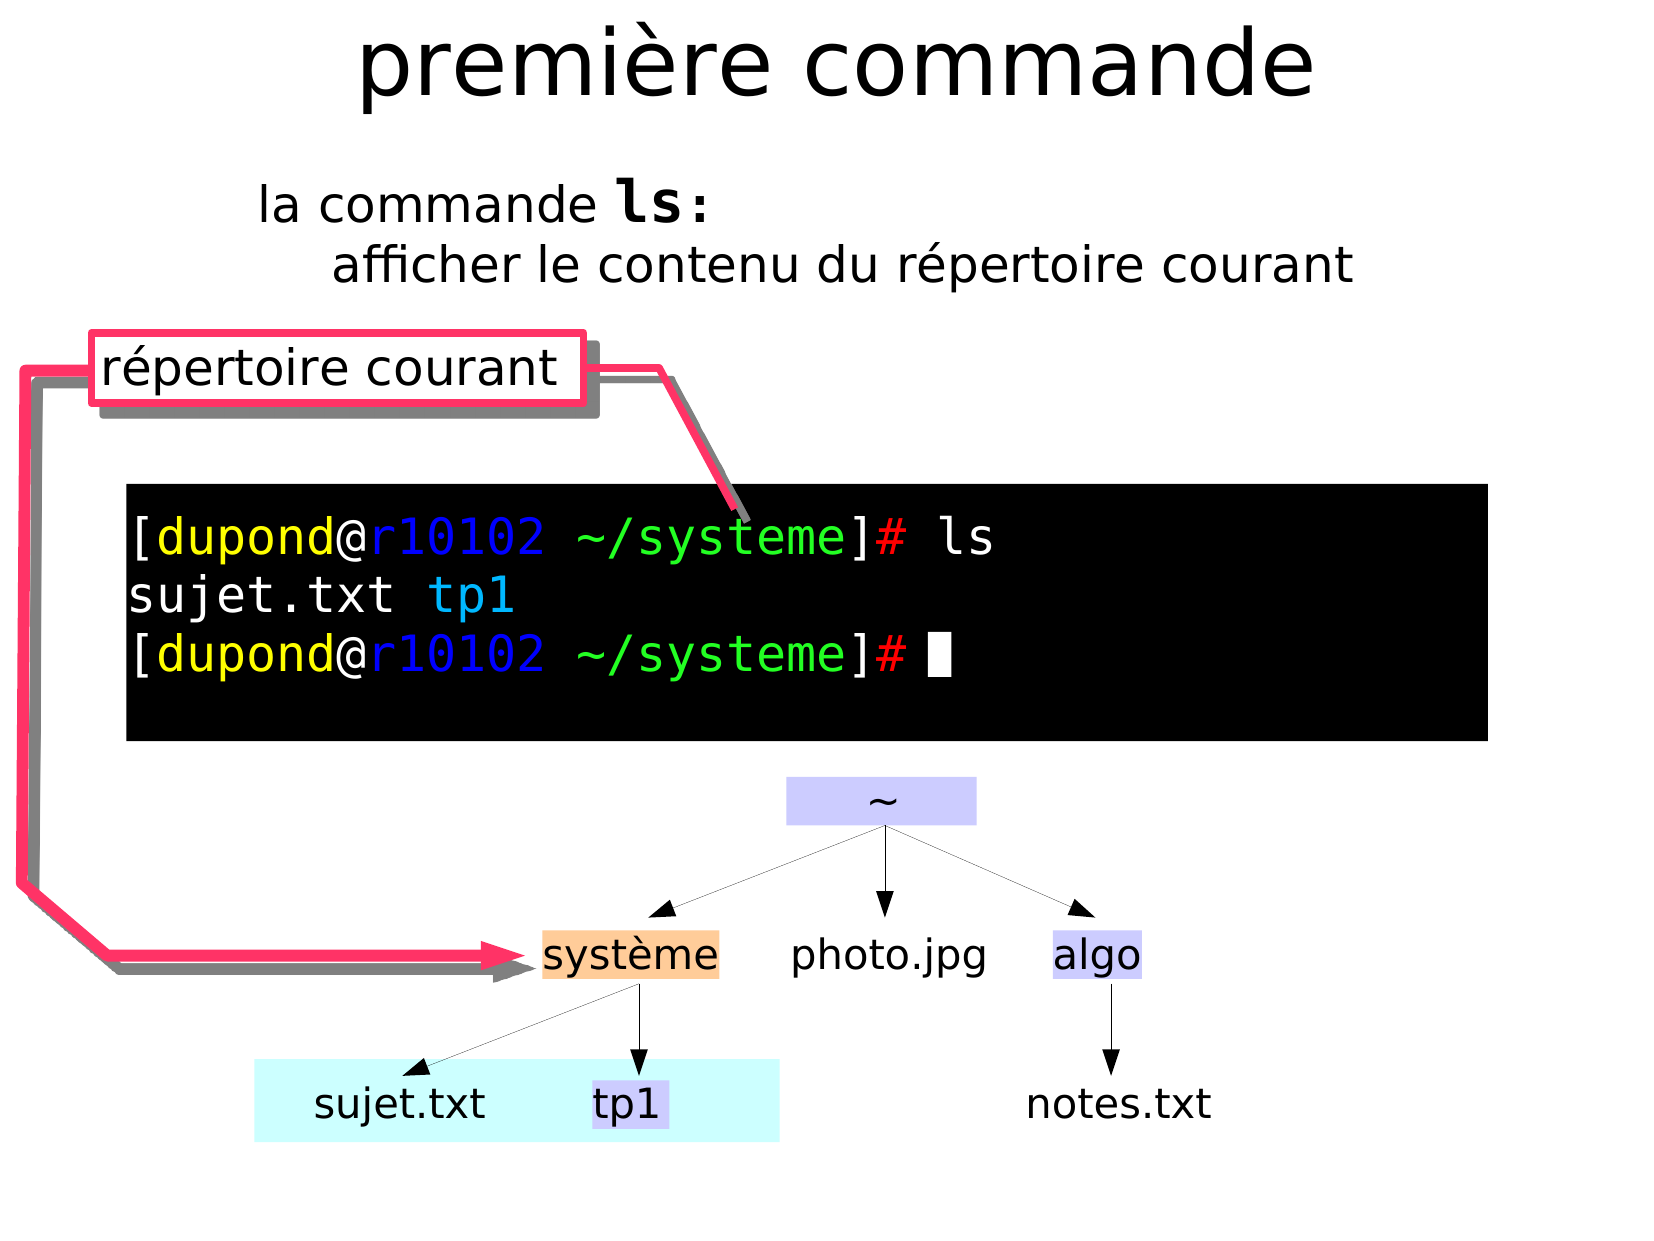

# première commande
la commande ls:
	afficher le contenu du répertoire courant
[dupond@r10102 ~/systeme]# ls
sujet.txt tp1
[dupond@r10102 ~/systeme]#
 ~
système
photo.jpg
algo
sujet.txt
tp1
notes.txt